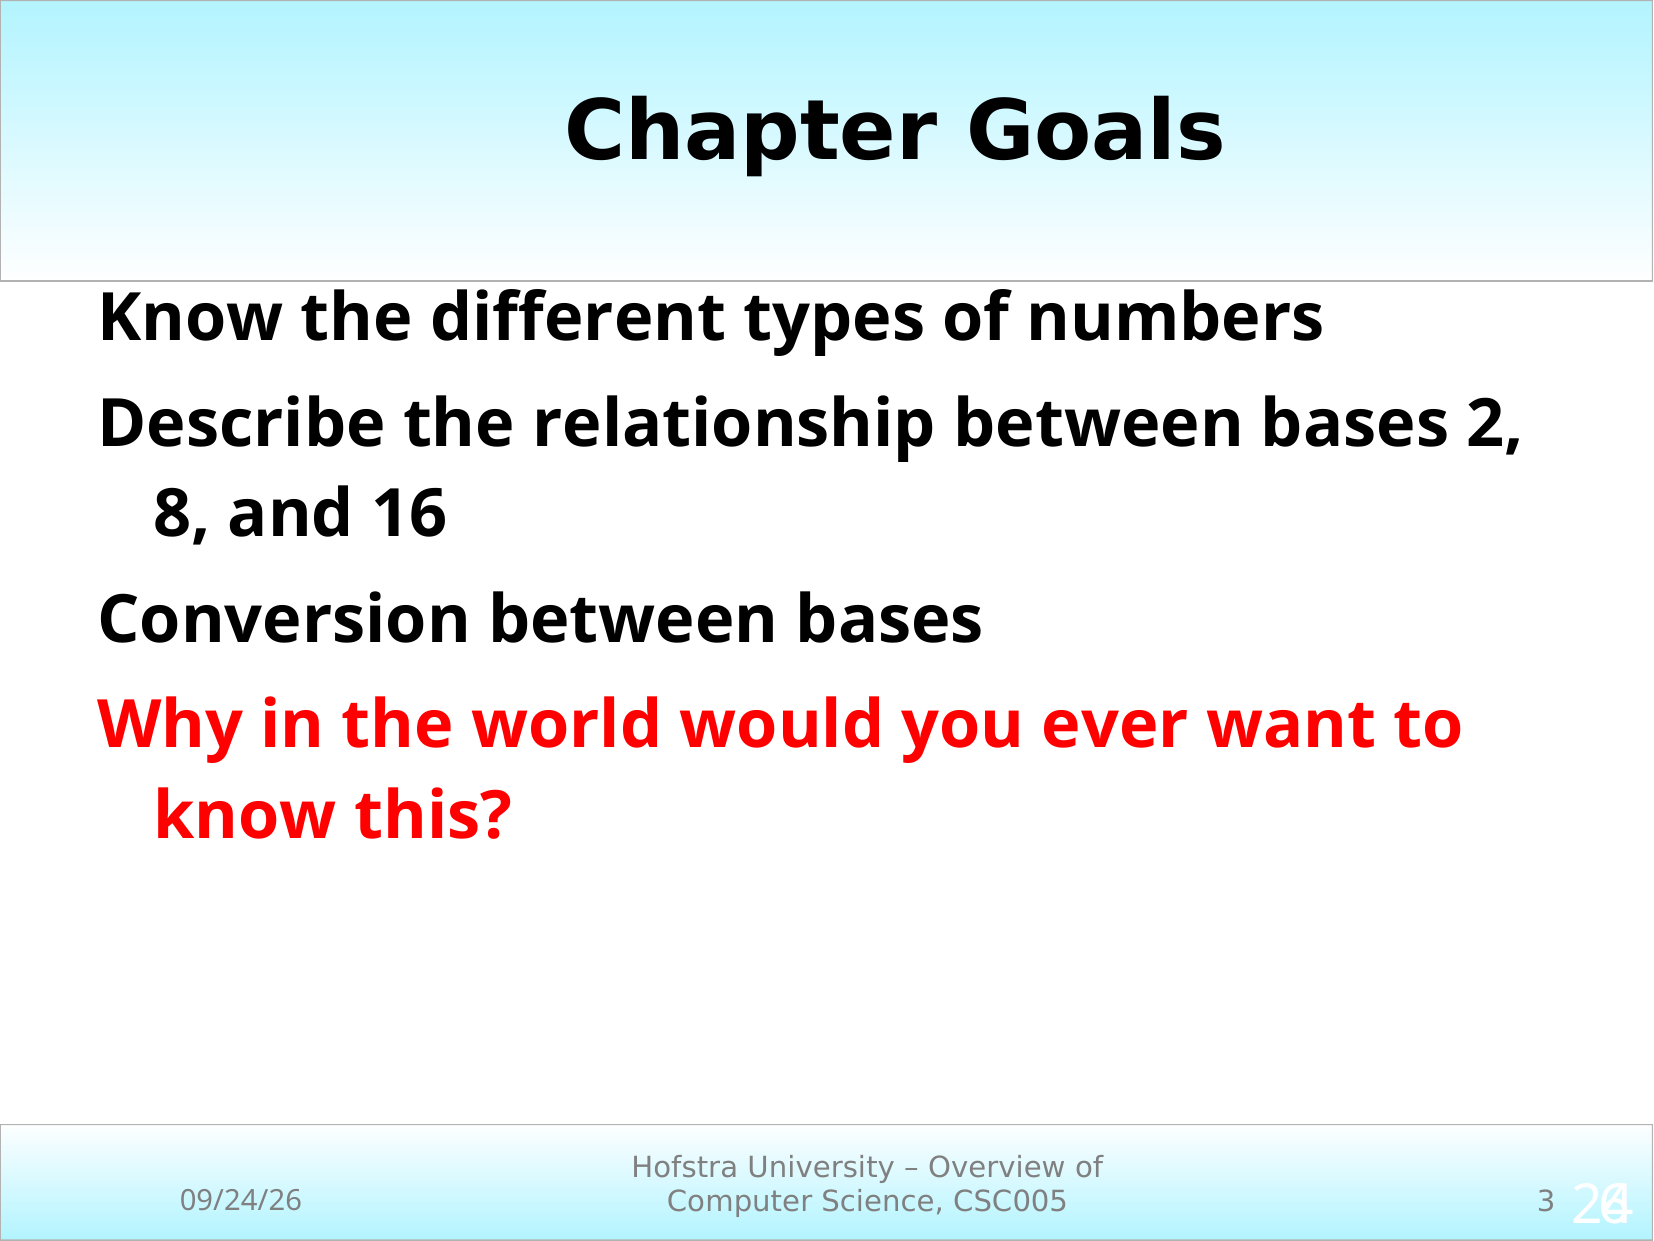

# Chapter Goals
Know the different types of numbers
Describe the relationship between bases 2, 8, and 16
Conversion between bases
Why in the world would you ever want to know this?
3
24
6